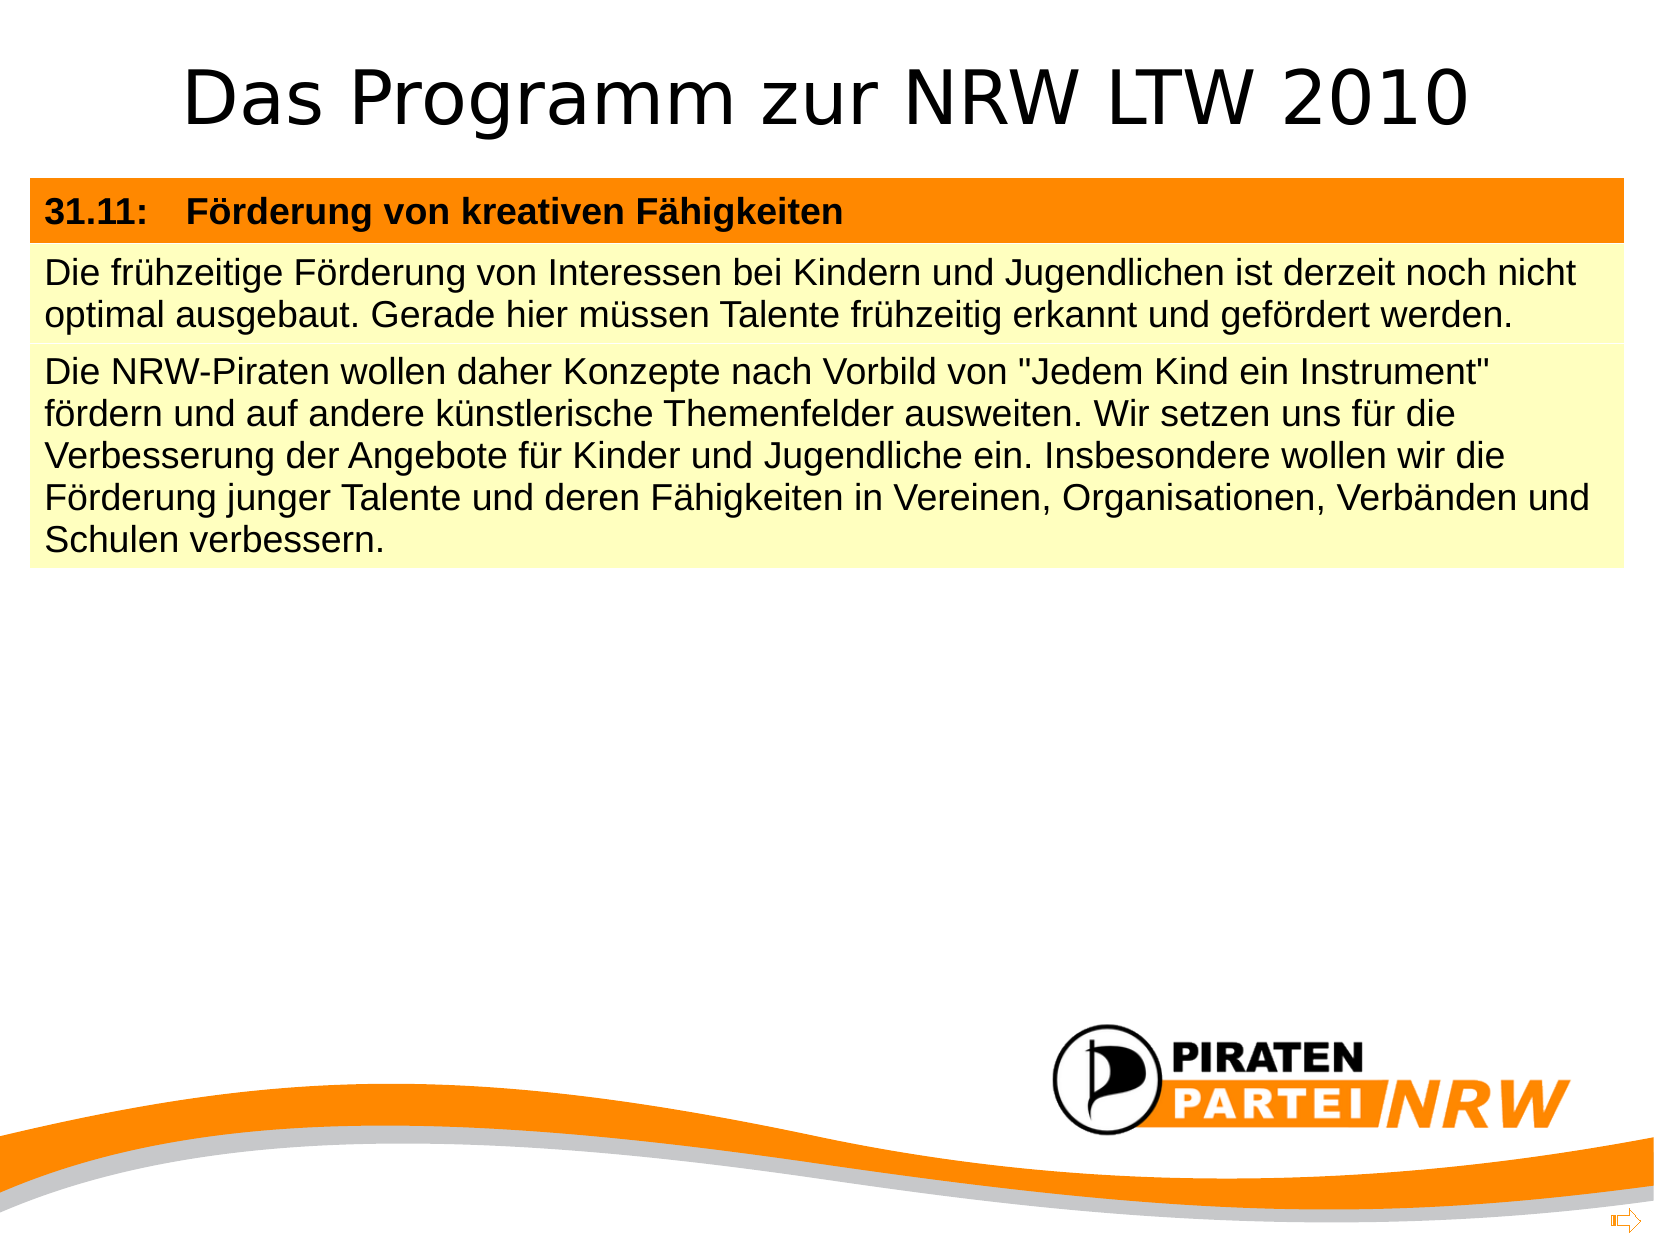

# Das Programm zur NRW LTW 2010
| 31.11: ﻿Förderung von kreativen Fähigkeiten |
| --- |
| Die frühzeitige Förderung von Interessen bei Kindern und Jugendlichen ist derzeit noch nicht optimal ausgebaut. Gerade hier müssen Talente frühzeitig erkannt und gefördert werden. |
| Die NRW-Piraten wollen daher Konzepte nach Vorbild von "Jedem Kind ein Instrument" fördern und auf andere künstlerische Themenfelder ausweiten. Wir setzen uns für die Verbesserung der Angebote für Kinder und Jugendliche ein. Insbesondere wollen wir die Förderung junger Talente und deren Fähigkeiten in Vereinen, Organisationen, Verbänden und Schulen verbessern. |